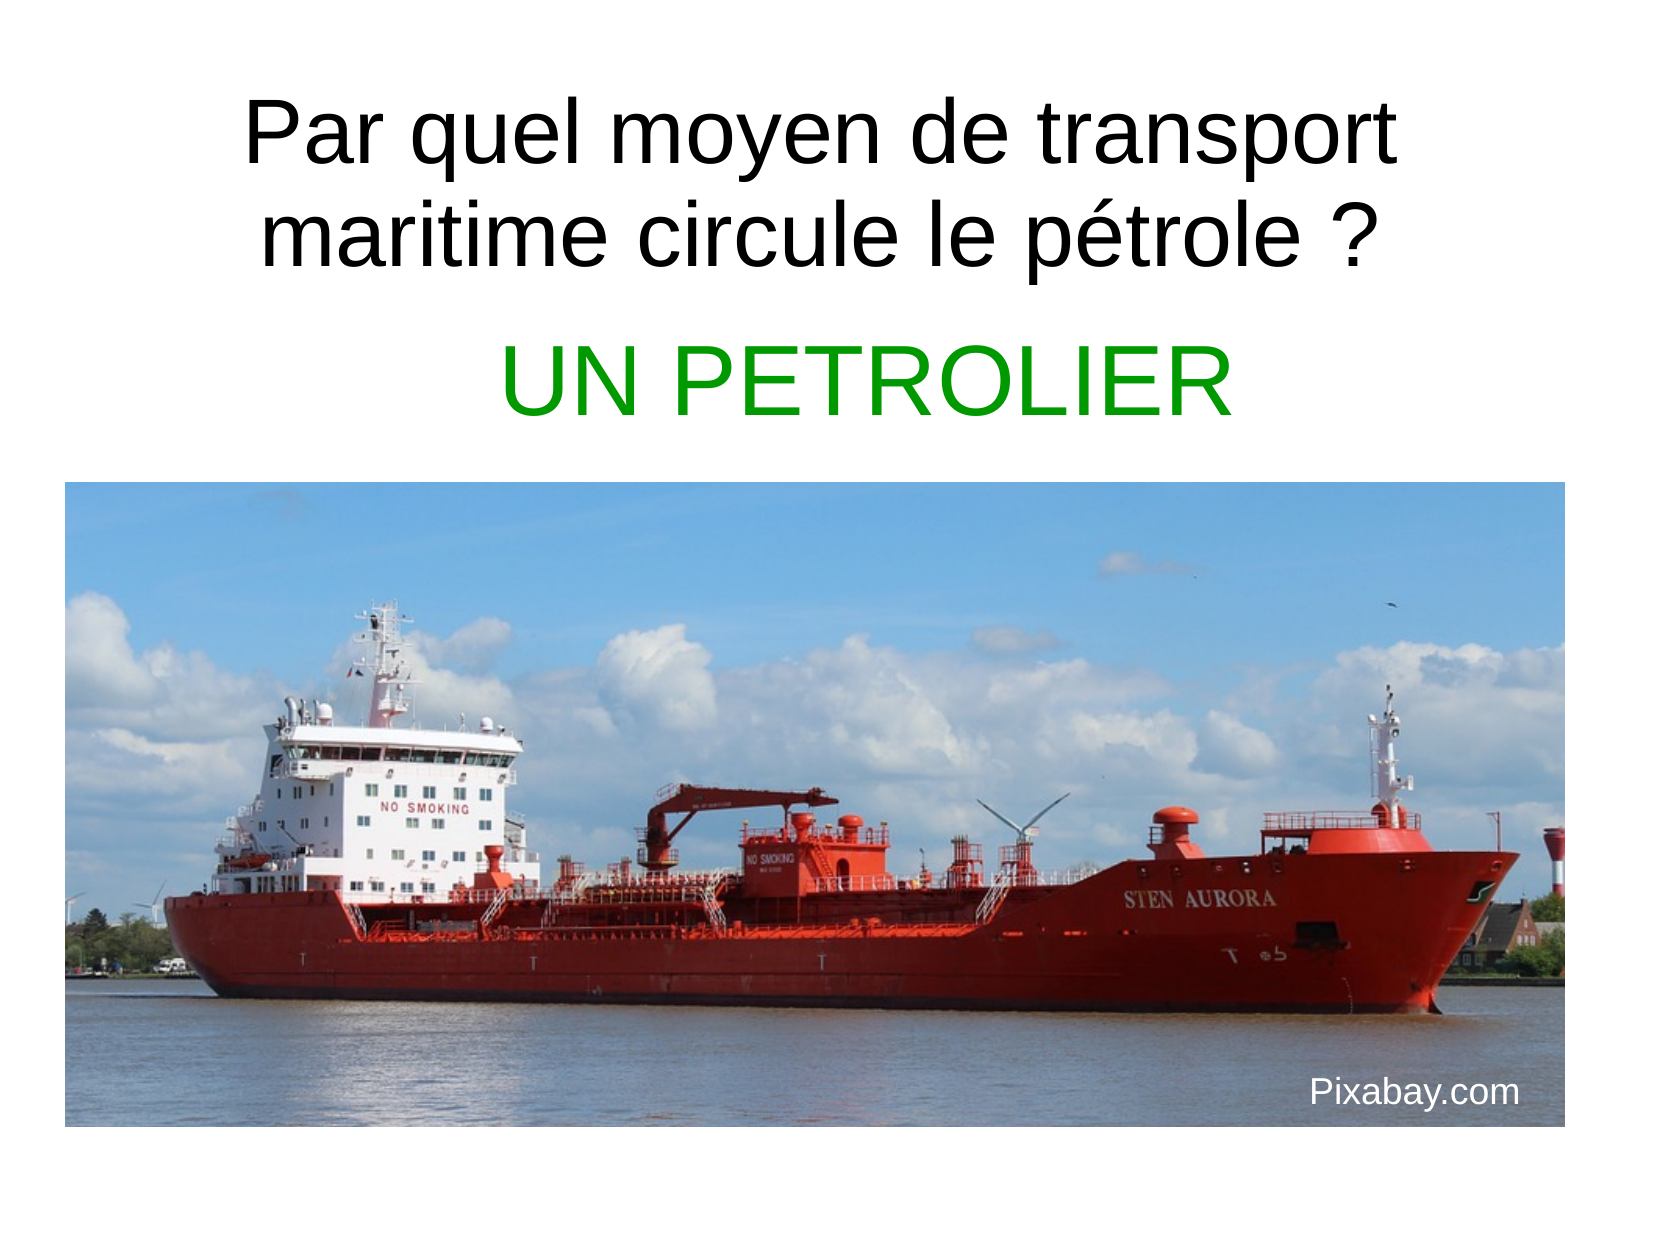

# Par quel moyen de transport maritime circule le pétrole ?
UN PETROLIER
Pixabay.com